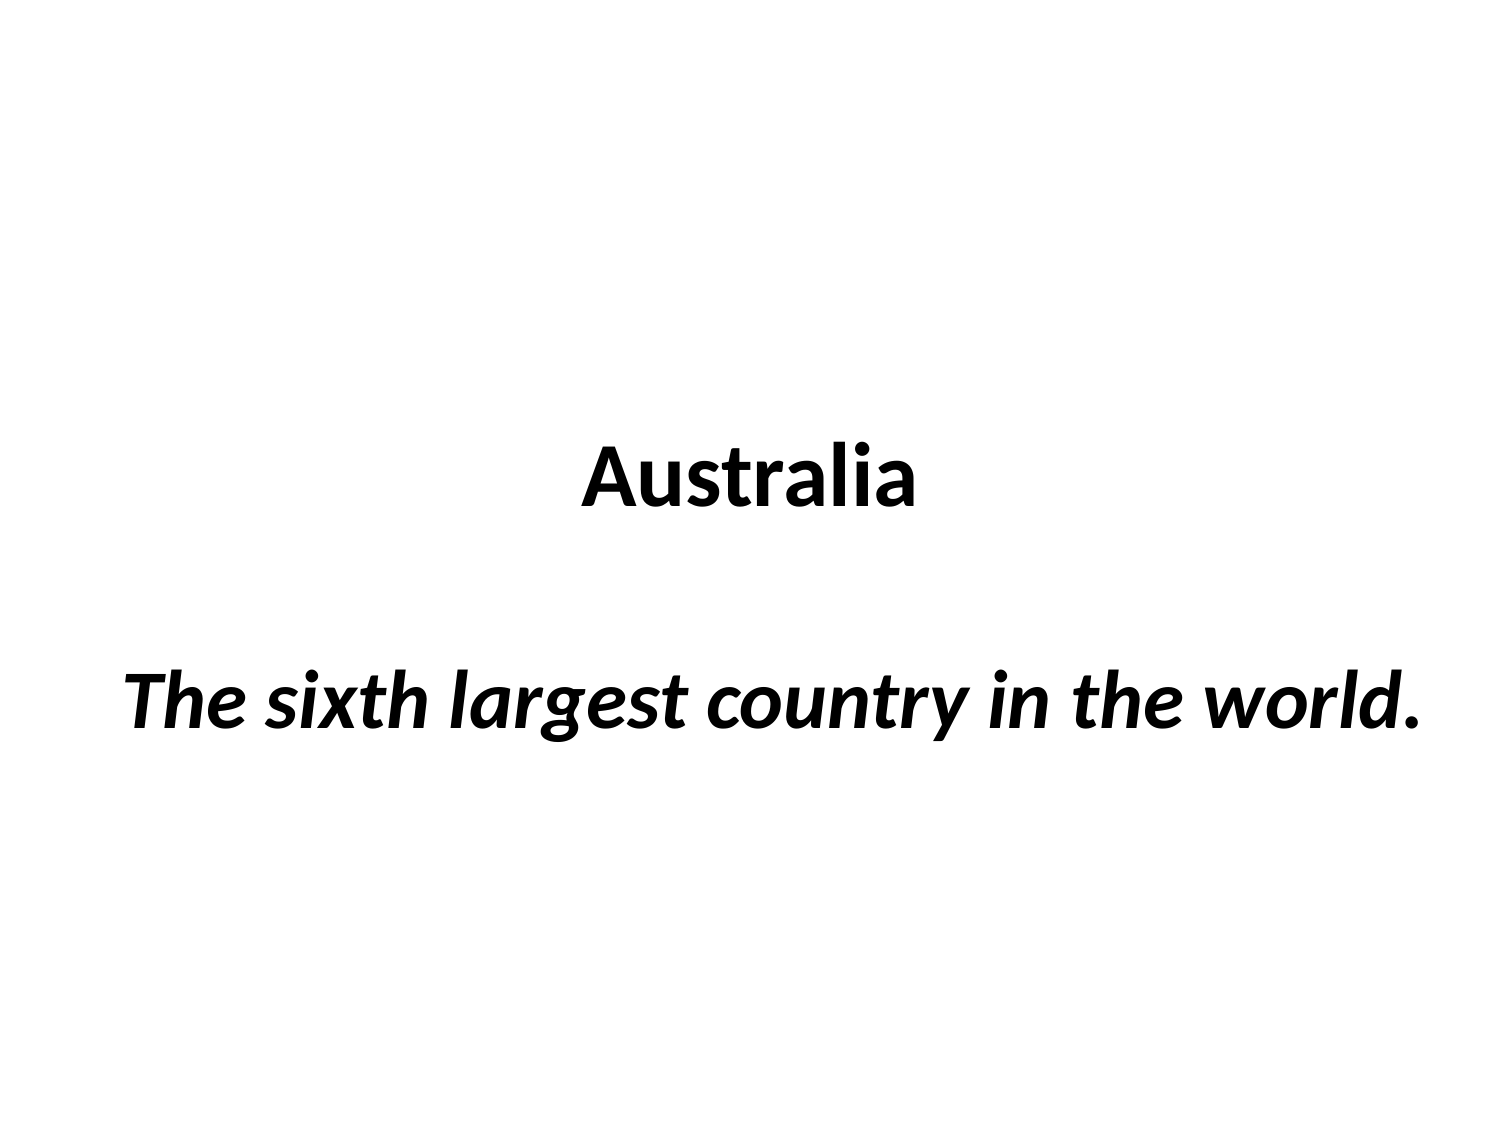

# Australia
The sixth largest country in the world.